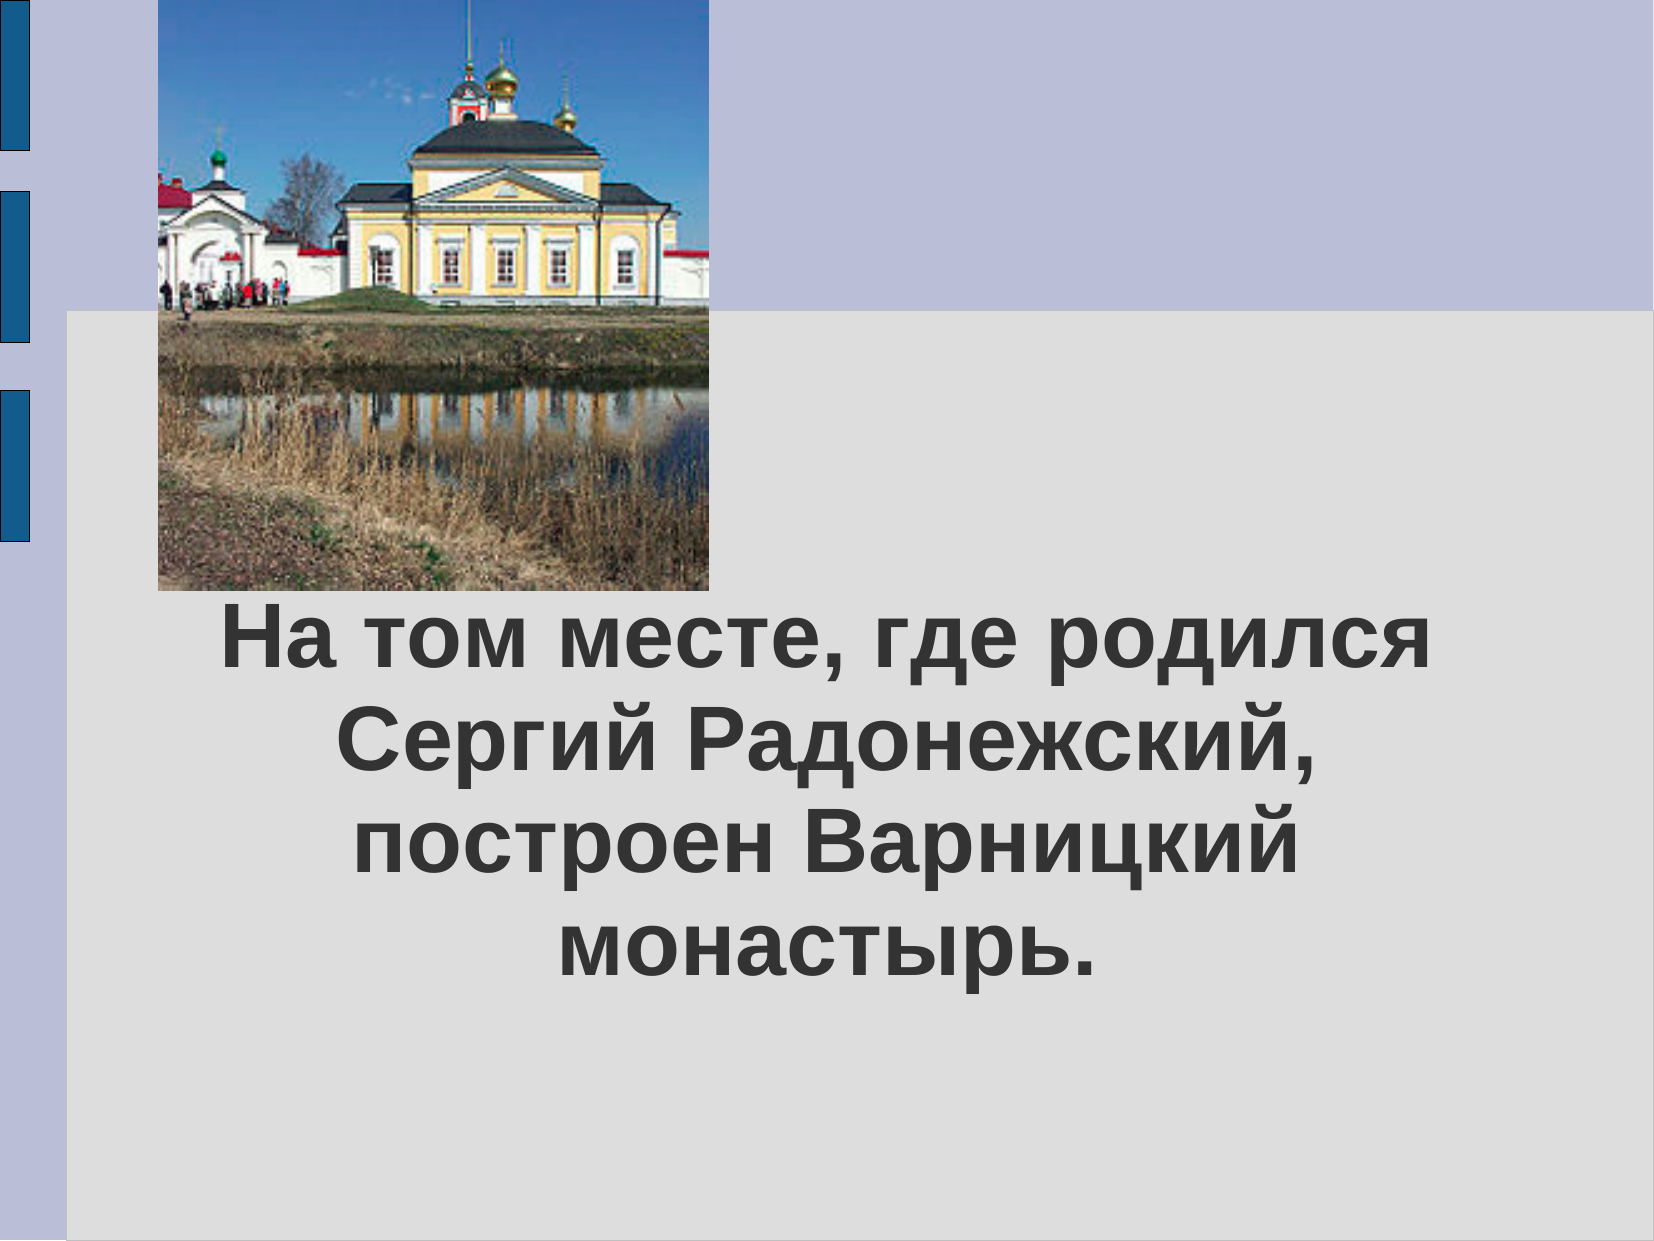

# На том месте, где родился Сергий Радонежский, построен Варницкий монастырь.